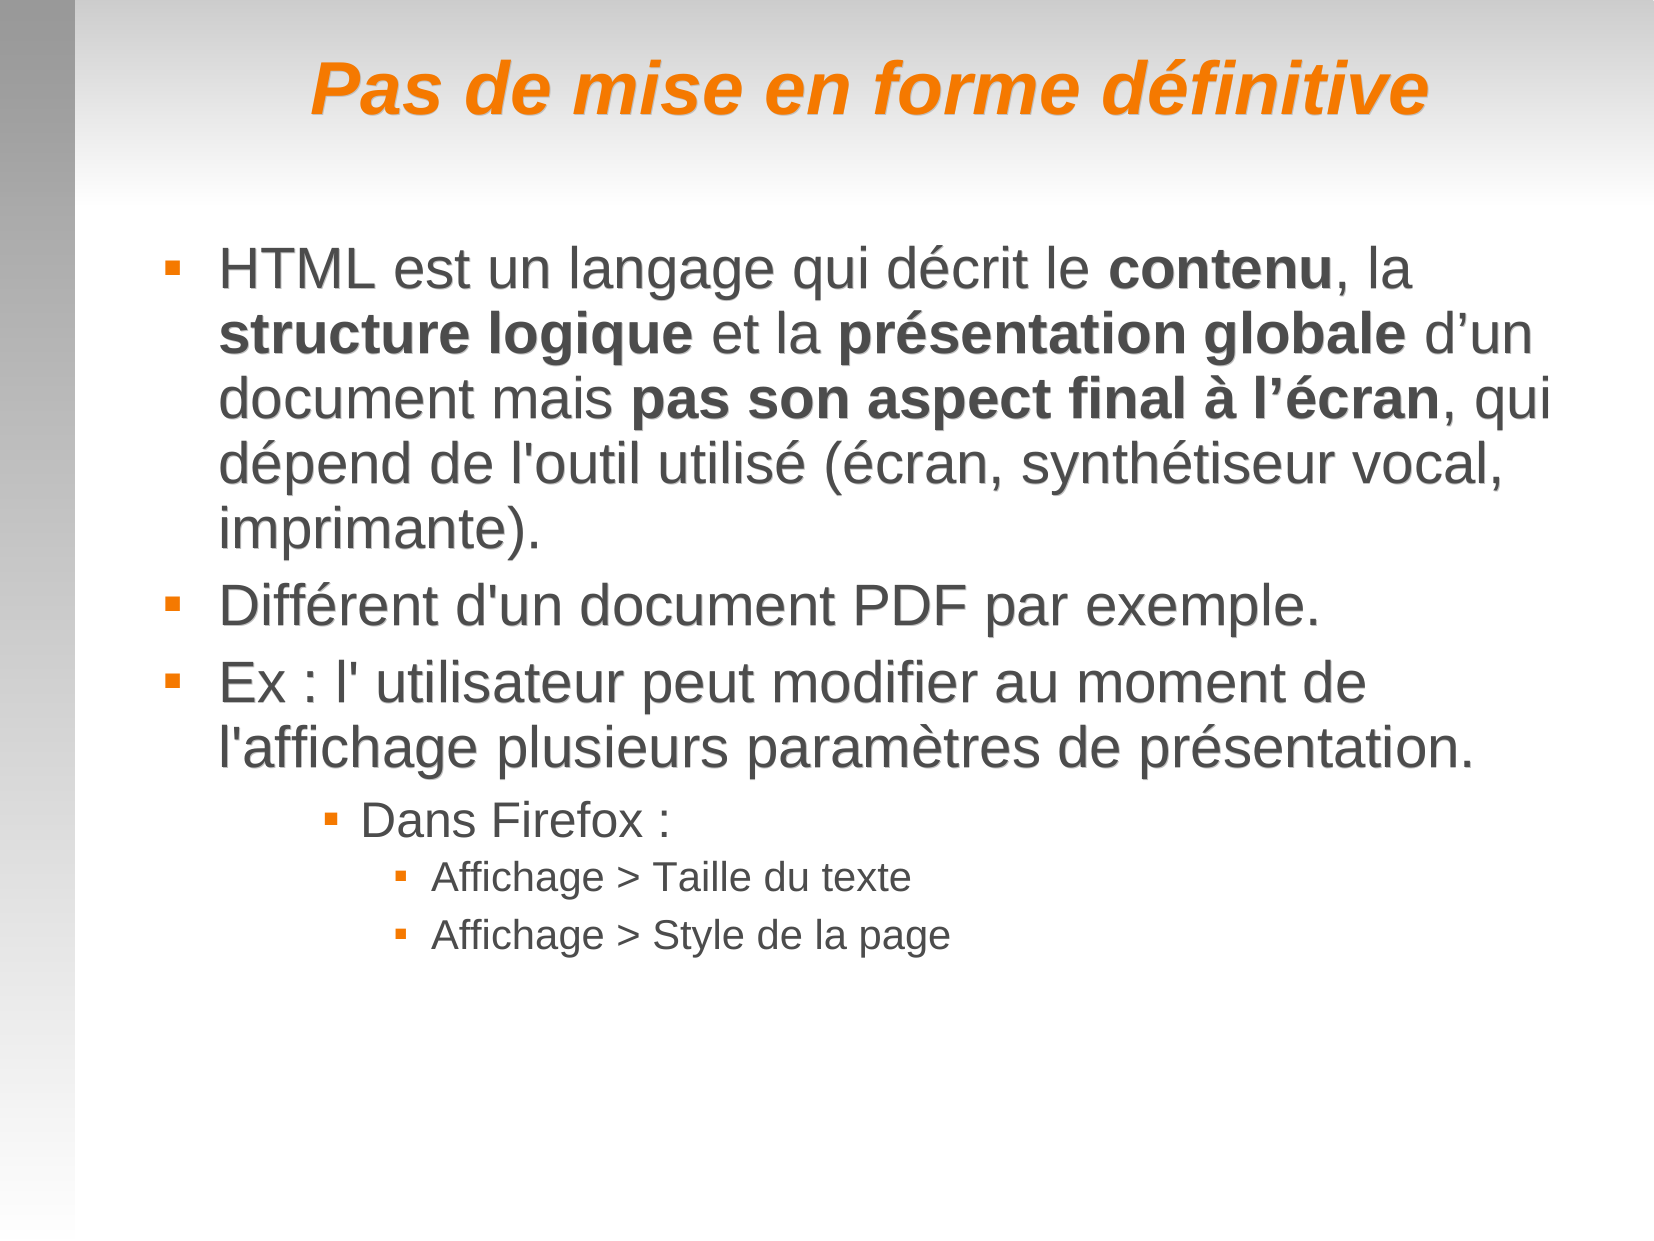

# Pas de mise en forme définitive
HTML est un langage qui décrit le contenu, la structure logique et la présentation globale d’un document mais pas son aspect final à l’écran, qui dépend de l'outil utilisé (écran, synthétiseur vocal, imprimante).
Différent d'un document PDF par exemple.
Ex : l' utilisateur peut modifier au moment de l'affichage plusieurs paramètres de présentation.
Dans Firefox :
Affichage > Taille du texte
Affichage > Style de la page